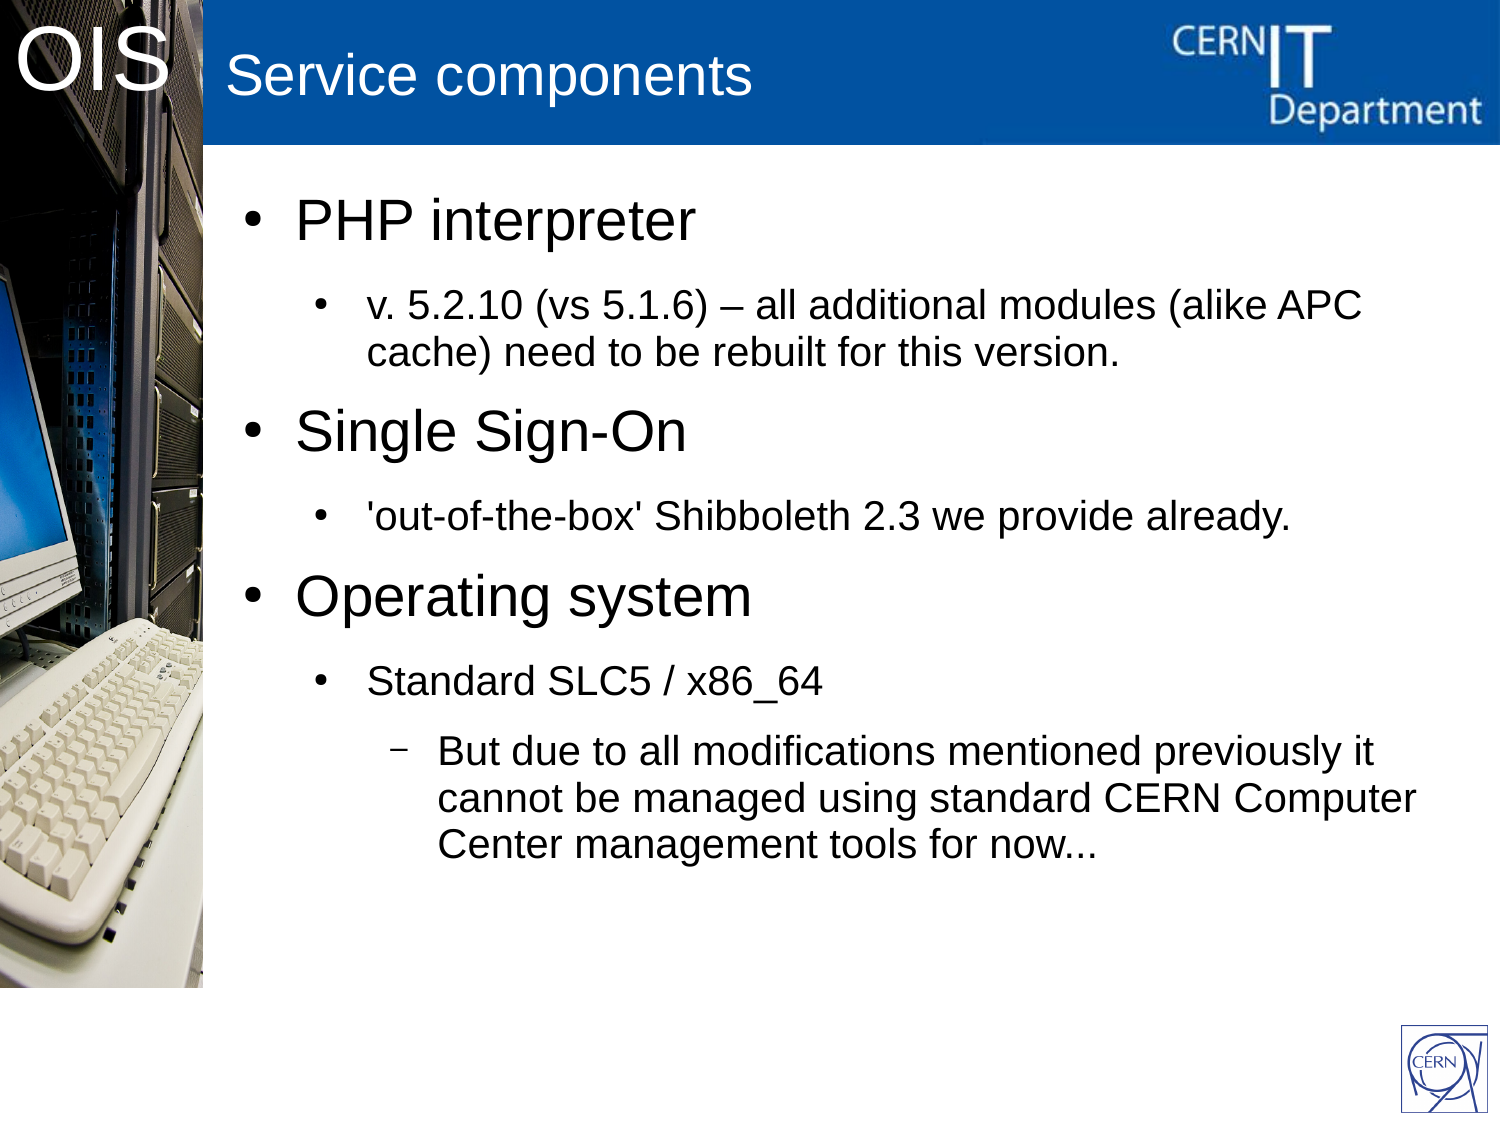

# Service components
PHP interpreter
v. 5.2.10 (vs 5.1.6) – all additional modules (alike APC cache) need to be rebuilt for this version.
Single Sign-On
'out-of-the-box' Shibboleth 2.3 we provide already.
Operating system
Standard SLC5 / x86_64
But due to all modifications mentioned previously it cannot be managed using standard CERN Computer Center management tools for now...